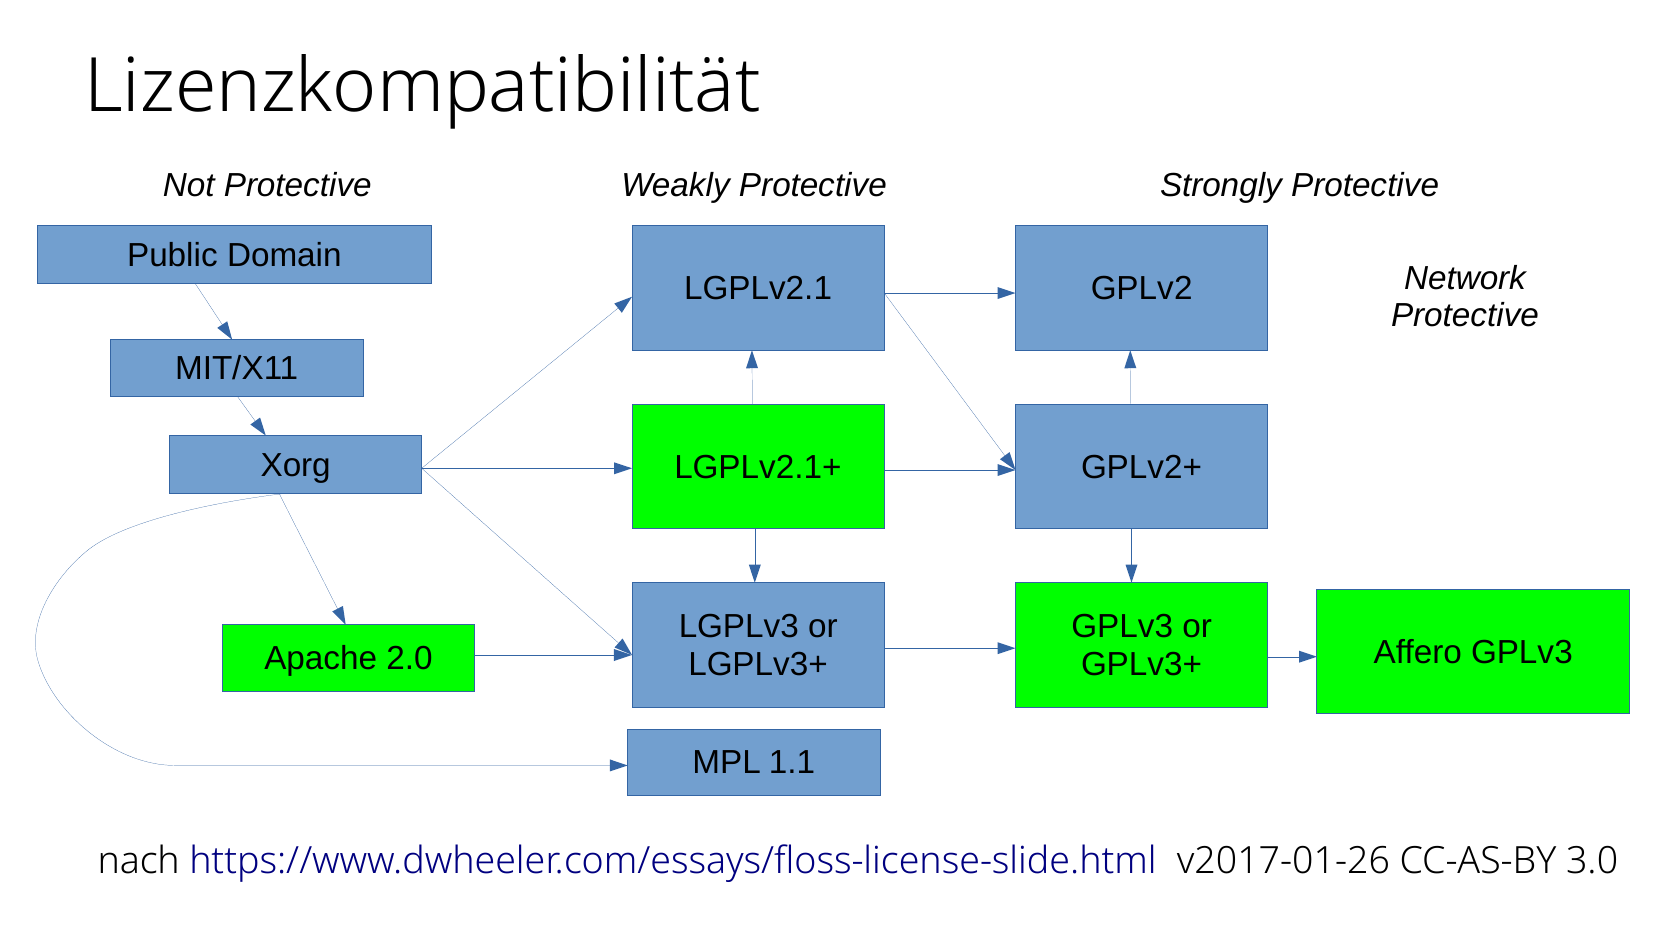

Lizenzkompatibilität
Not Protective
Weakly Protective
Strongly Protective
Public Domain
LGPLv2.1
GPLv2
Network
Protective
MIT/X11
LGPLv2.1+
GPLv2+
Xorg
LGPLv3 or
LGPLv3+
GPLv3 or
GPLv3+
Affero GPLv3
Apache 2.0
MPL 1.1
nach https://www.dwheeler.com/essays/floss-license-slide.html v2017-01-26 CC-AS-BY 3.0